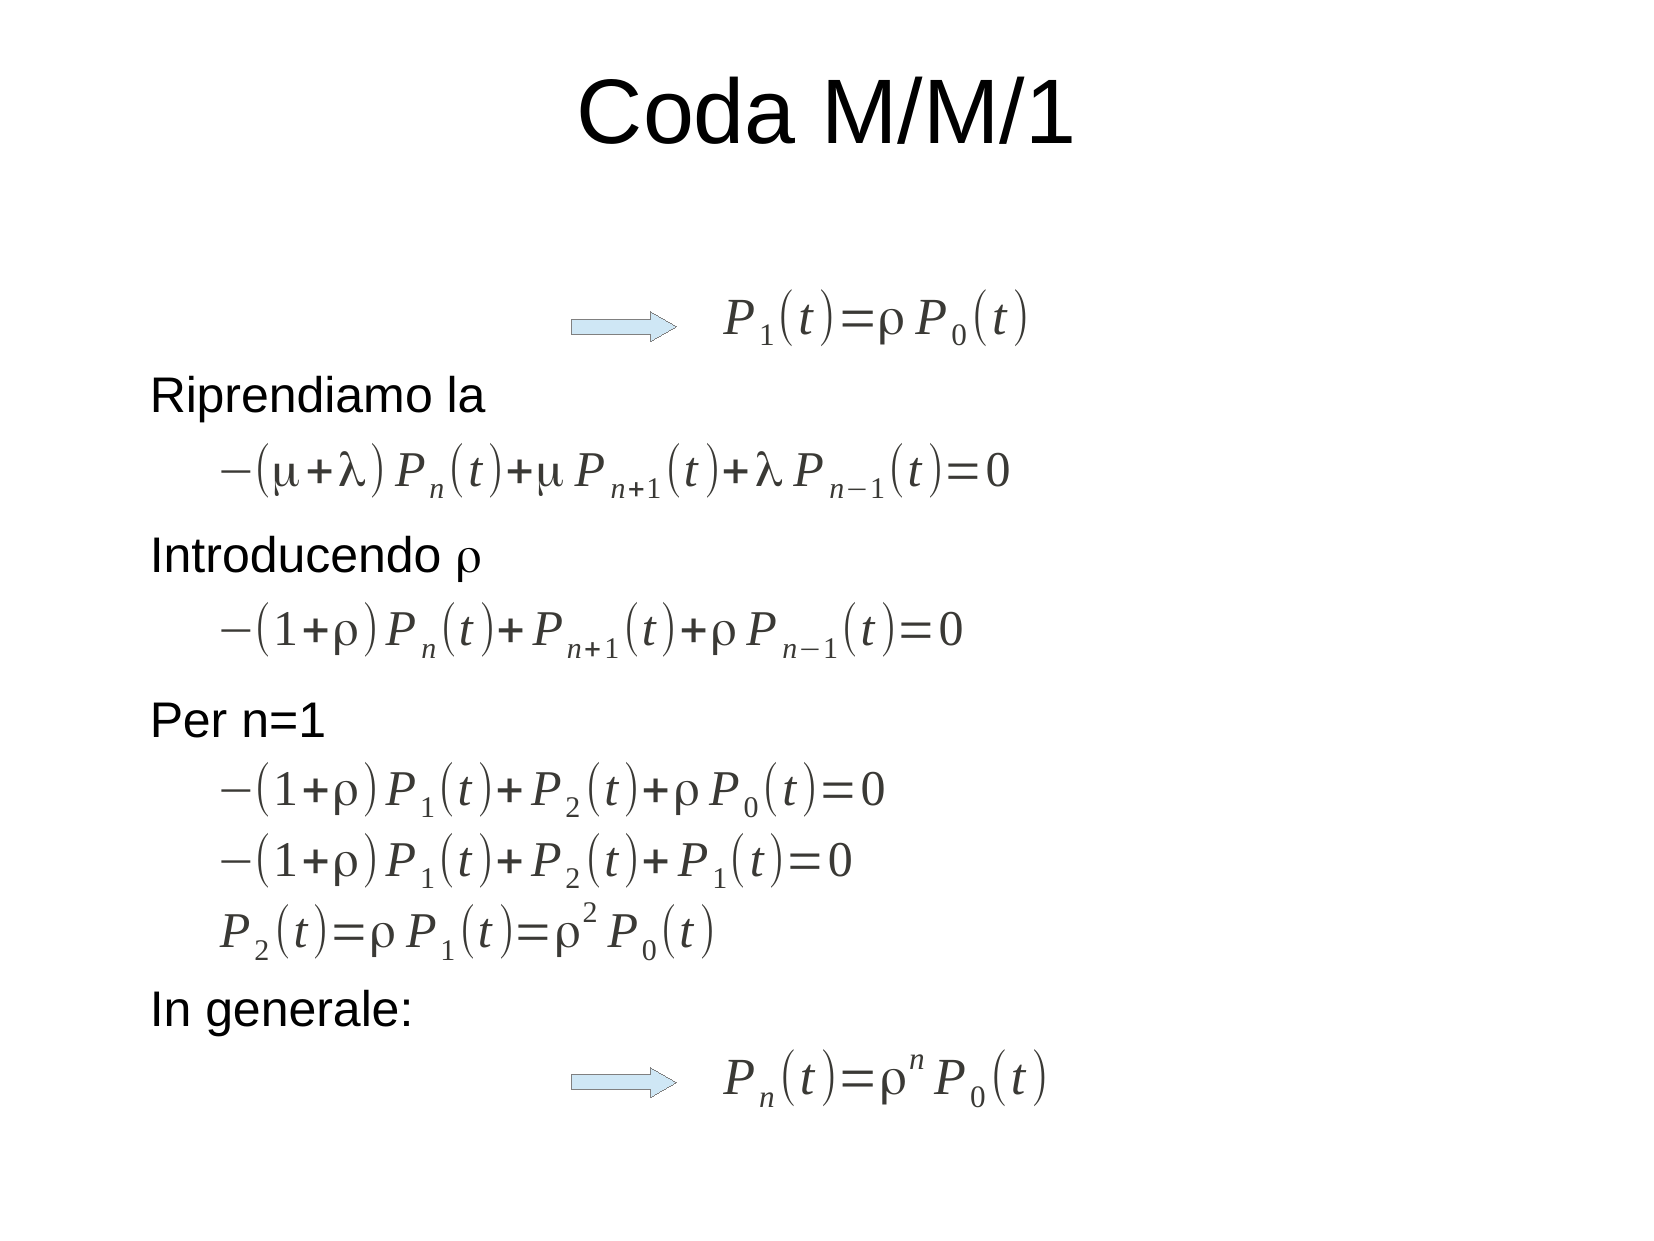

# Coda M/M/1
Riprendiamo la
Introducendo r
Per n=1
In generale: